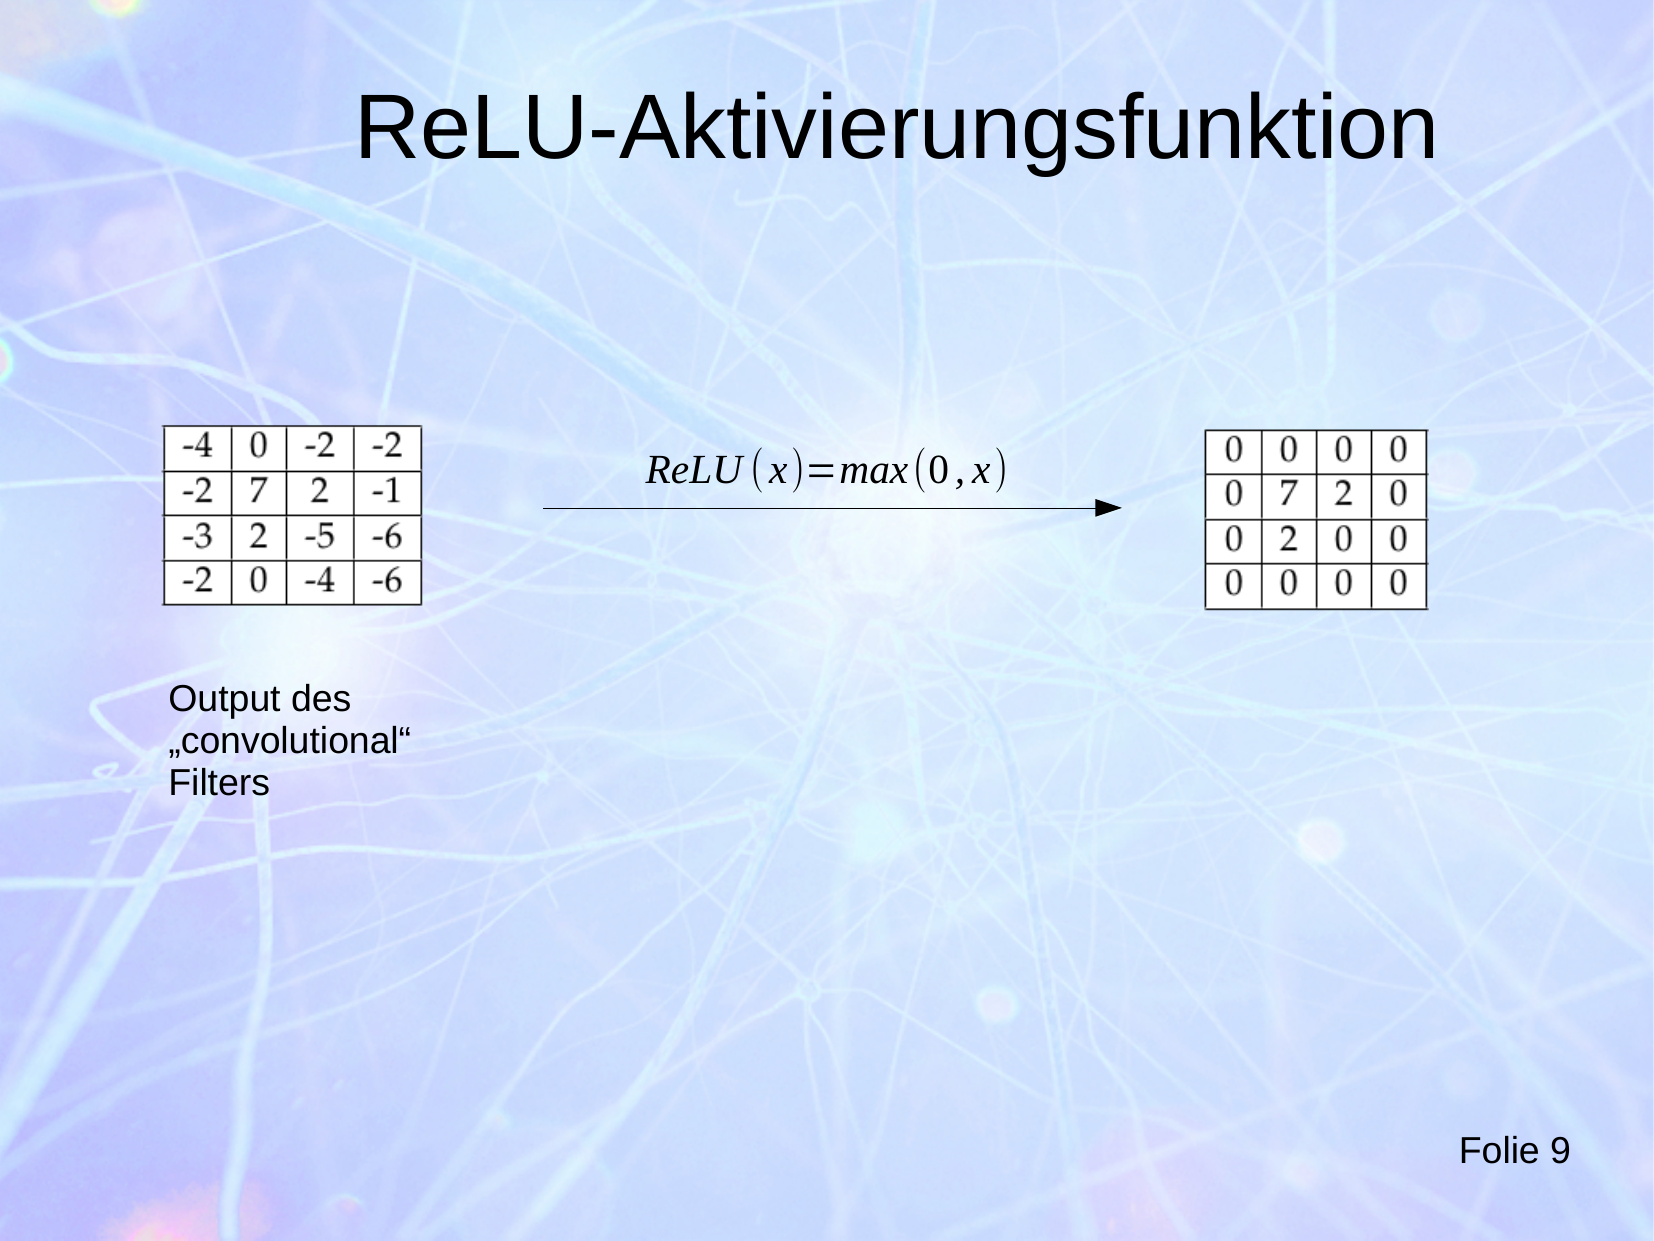

# ReLU-Aktivierungsfunktion
Output des „convolutional“
Filters
9